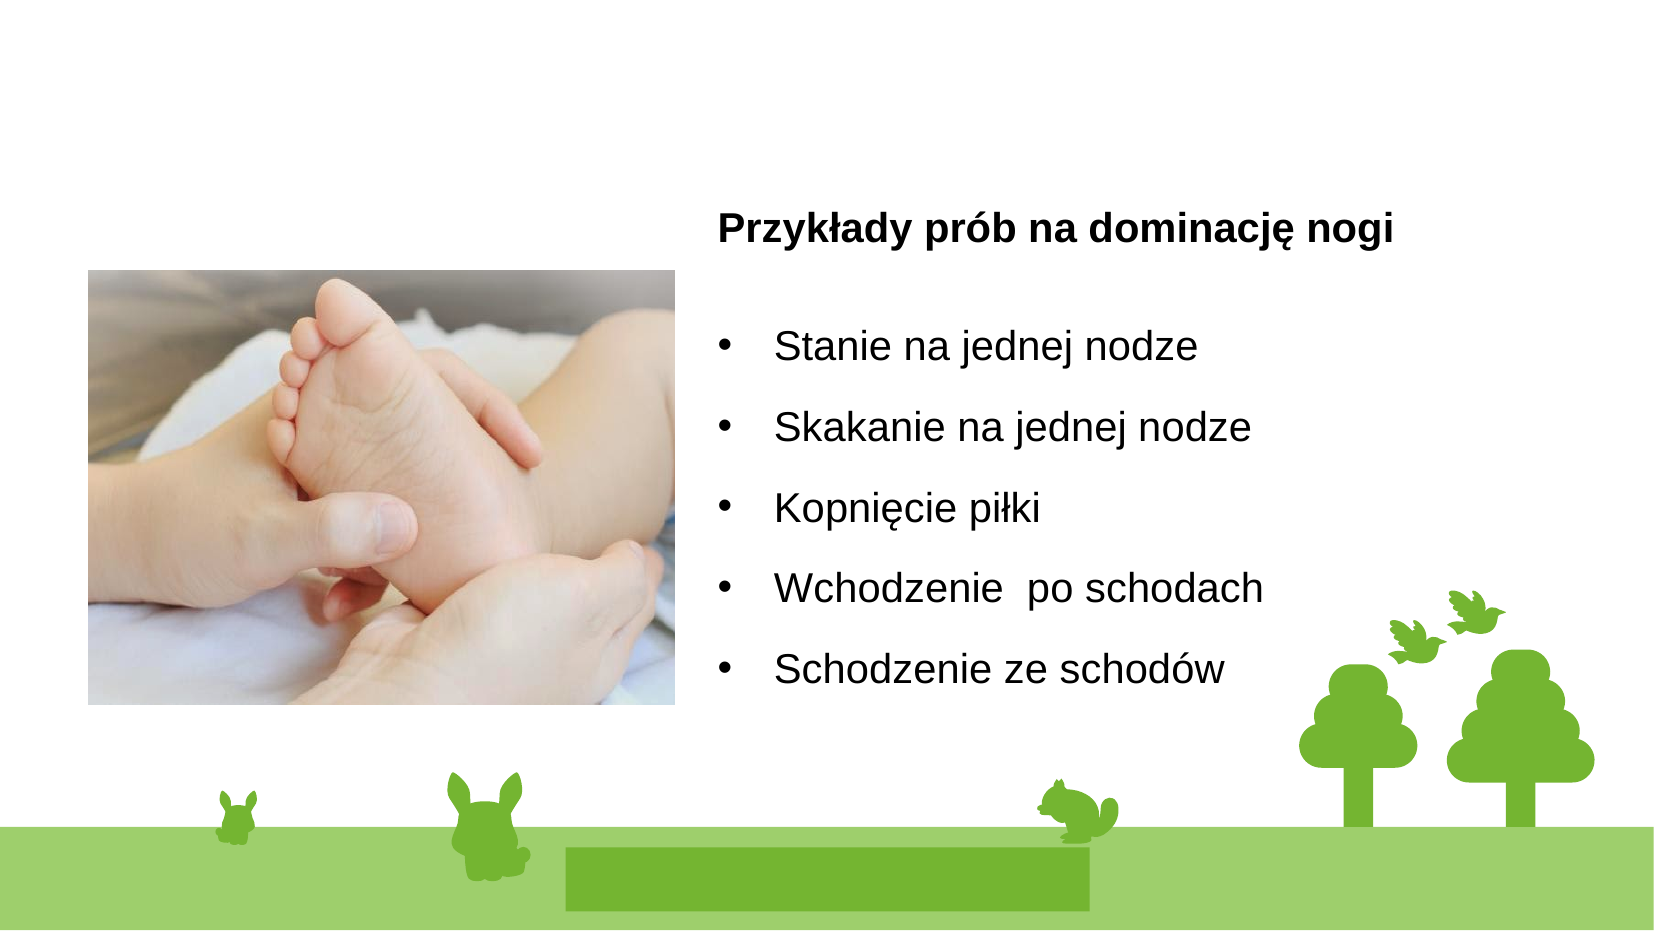

#
Przykłady prób na dominację nogi
Stanie na jednej nodze
Skakanie na jednej nodze
Kopnięcie piłki
Wchodzenie po schodach
Schodzenie ze schodów